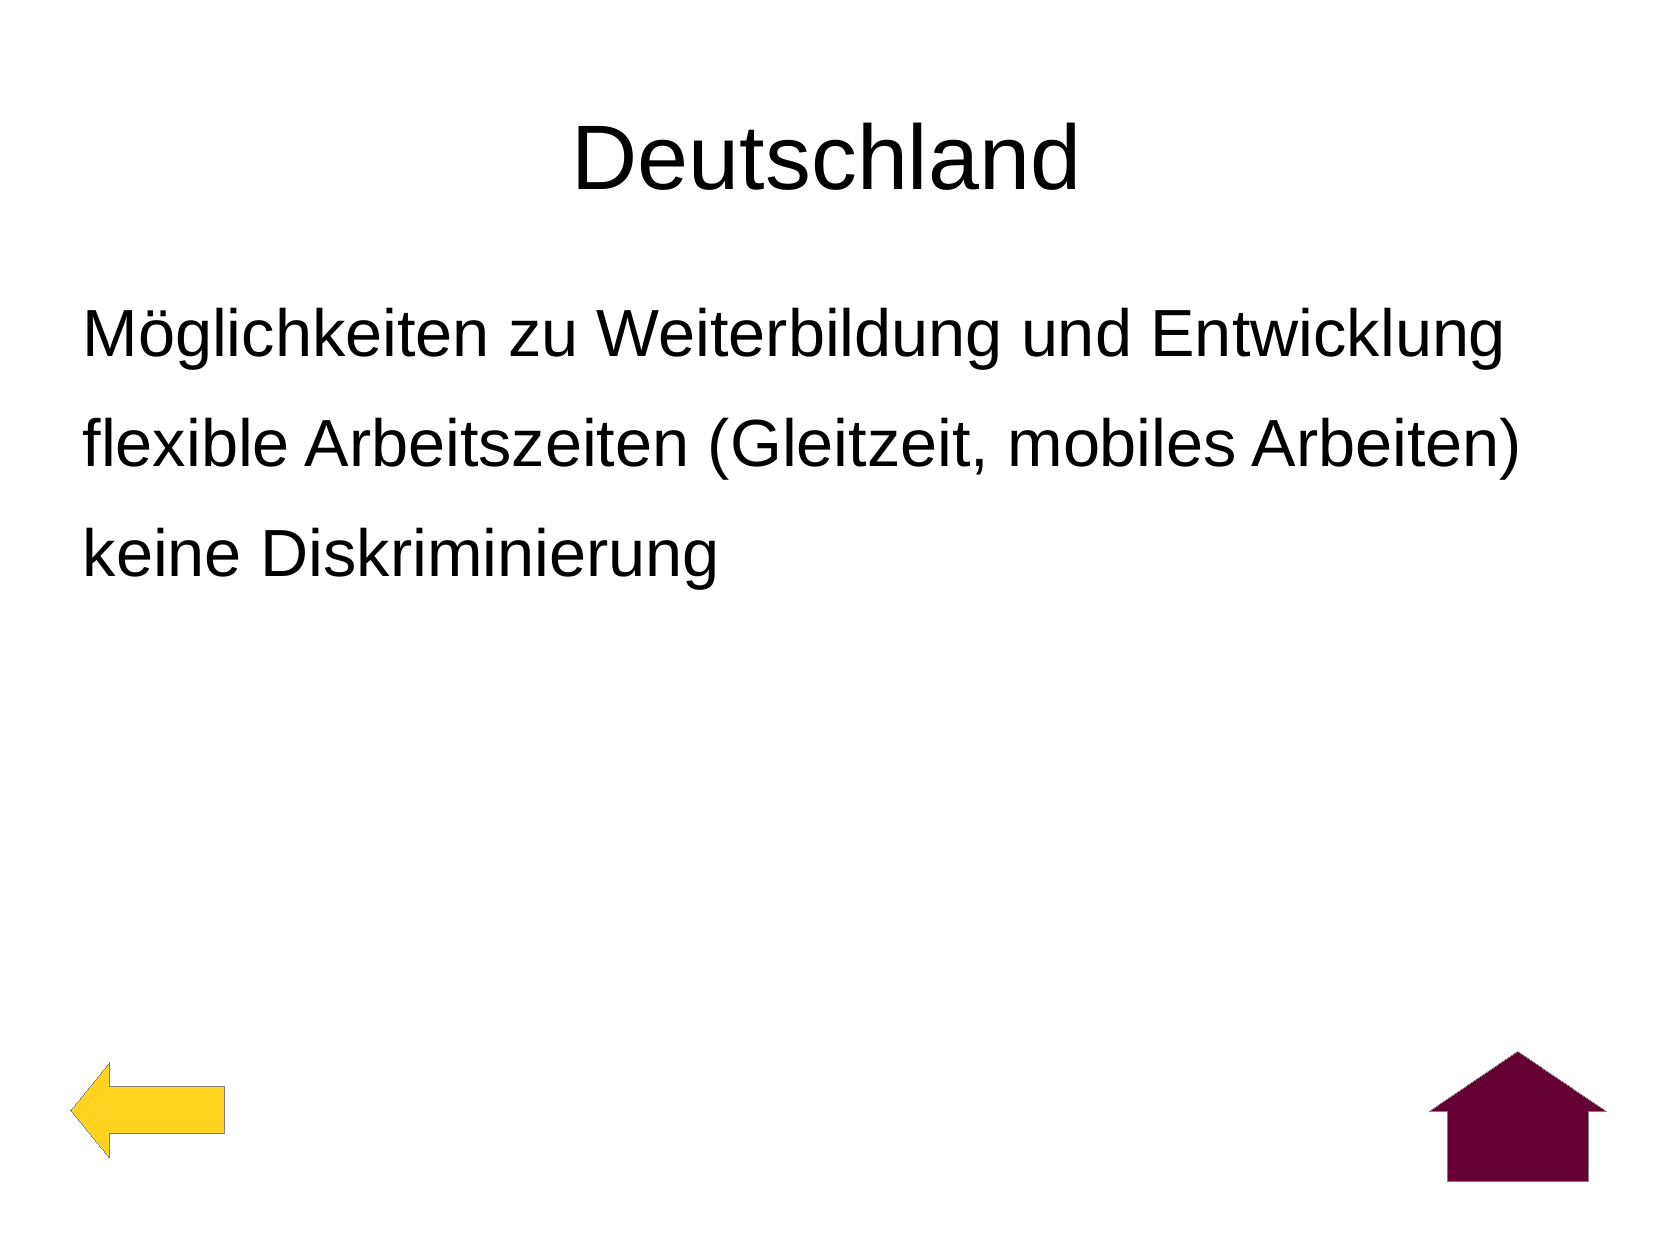

# Deutschland
Möglichkeiten zu Weiterbildung und Entwicklung
flexible Arbeitszeiten (Gleitzeit, mobiles Arbeiten)
keine Diskriminierung